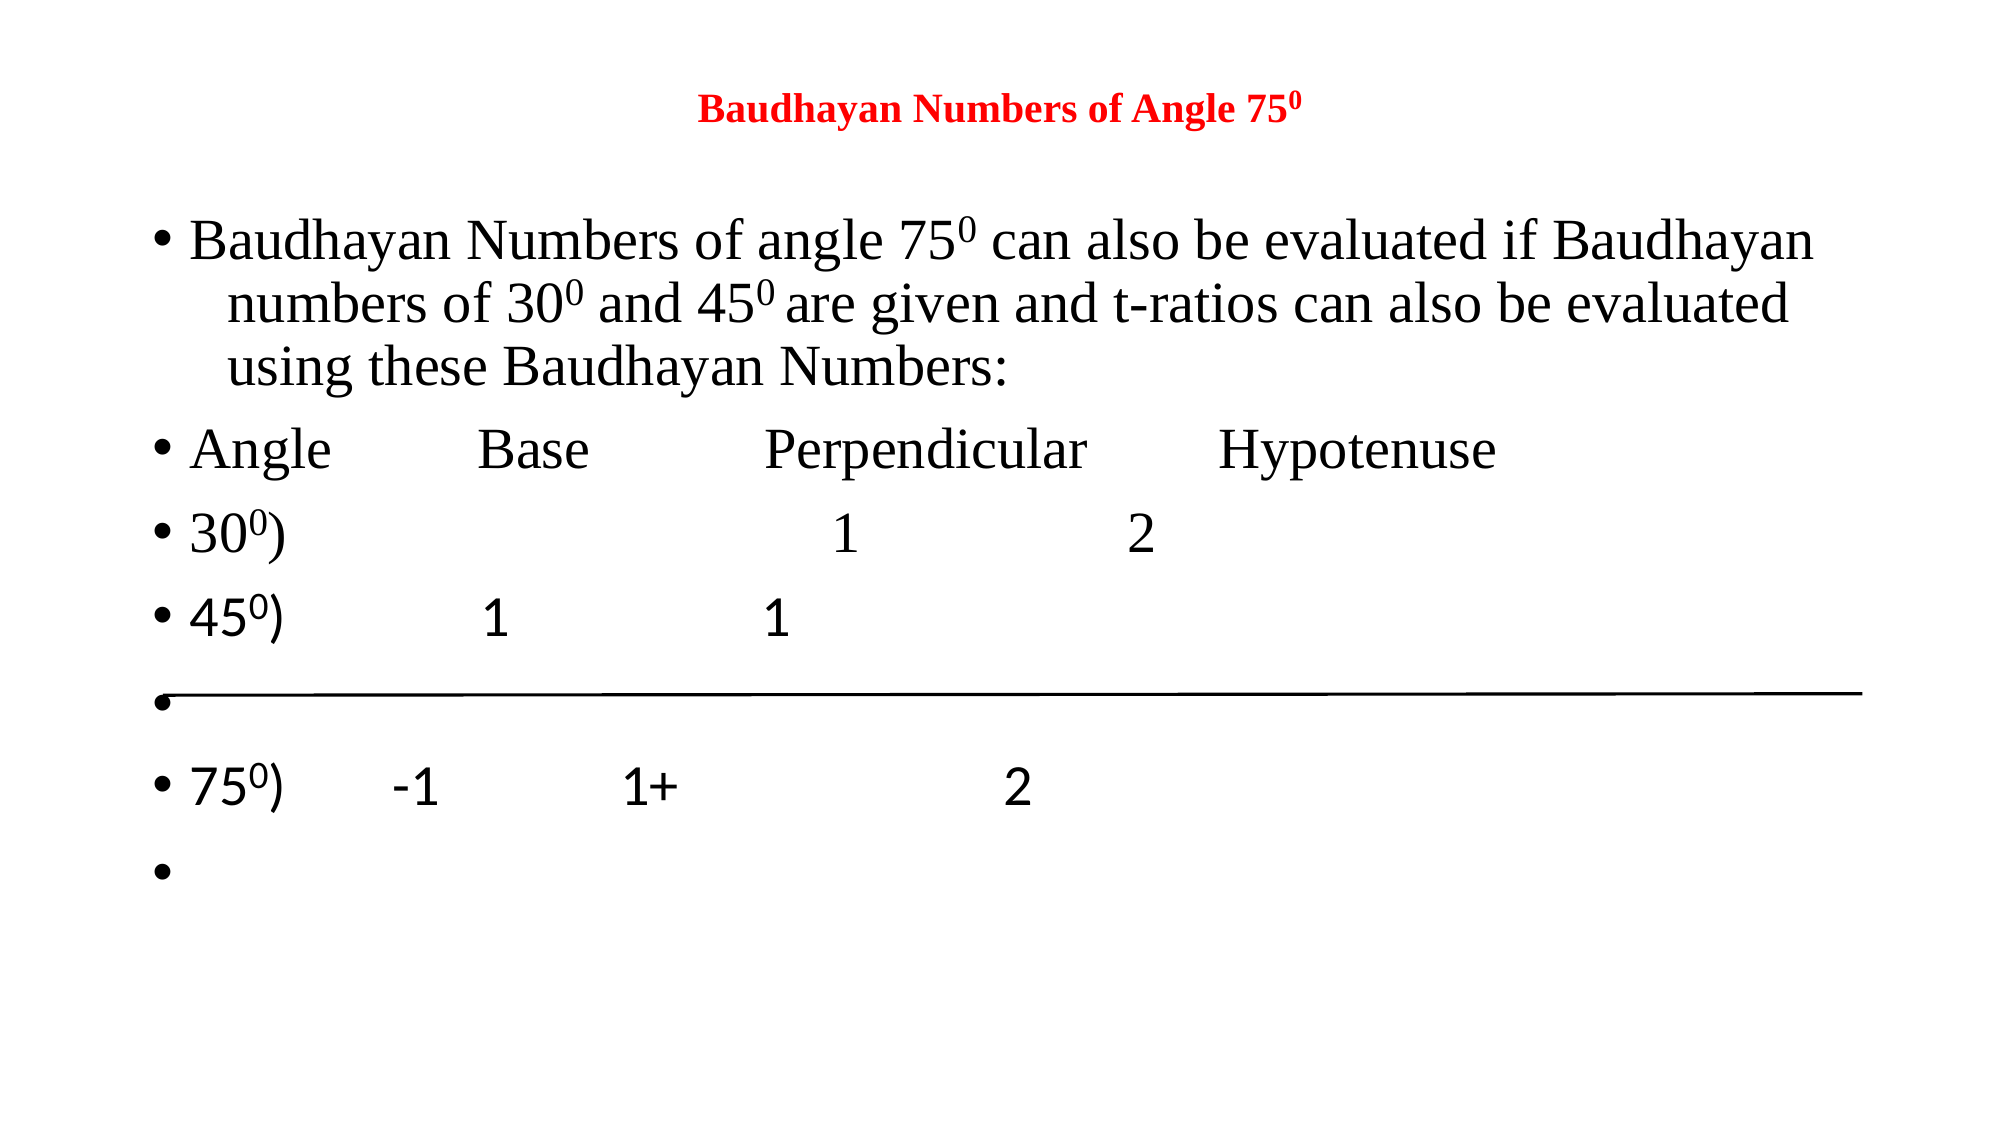

# Baudhayan Numbers of Angle 750
Baudhayan Numbers of angle 750 can also be evaluated if Baudhayan numbers of 300 and 450 are given and t-ratios can also be evaluated using these Baudhayan Numbers:
Angle Base Perpendicular Hypotenuse
300) 	 1	 	2
450) 1 		 1
750) -1		 1+	 2